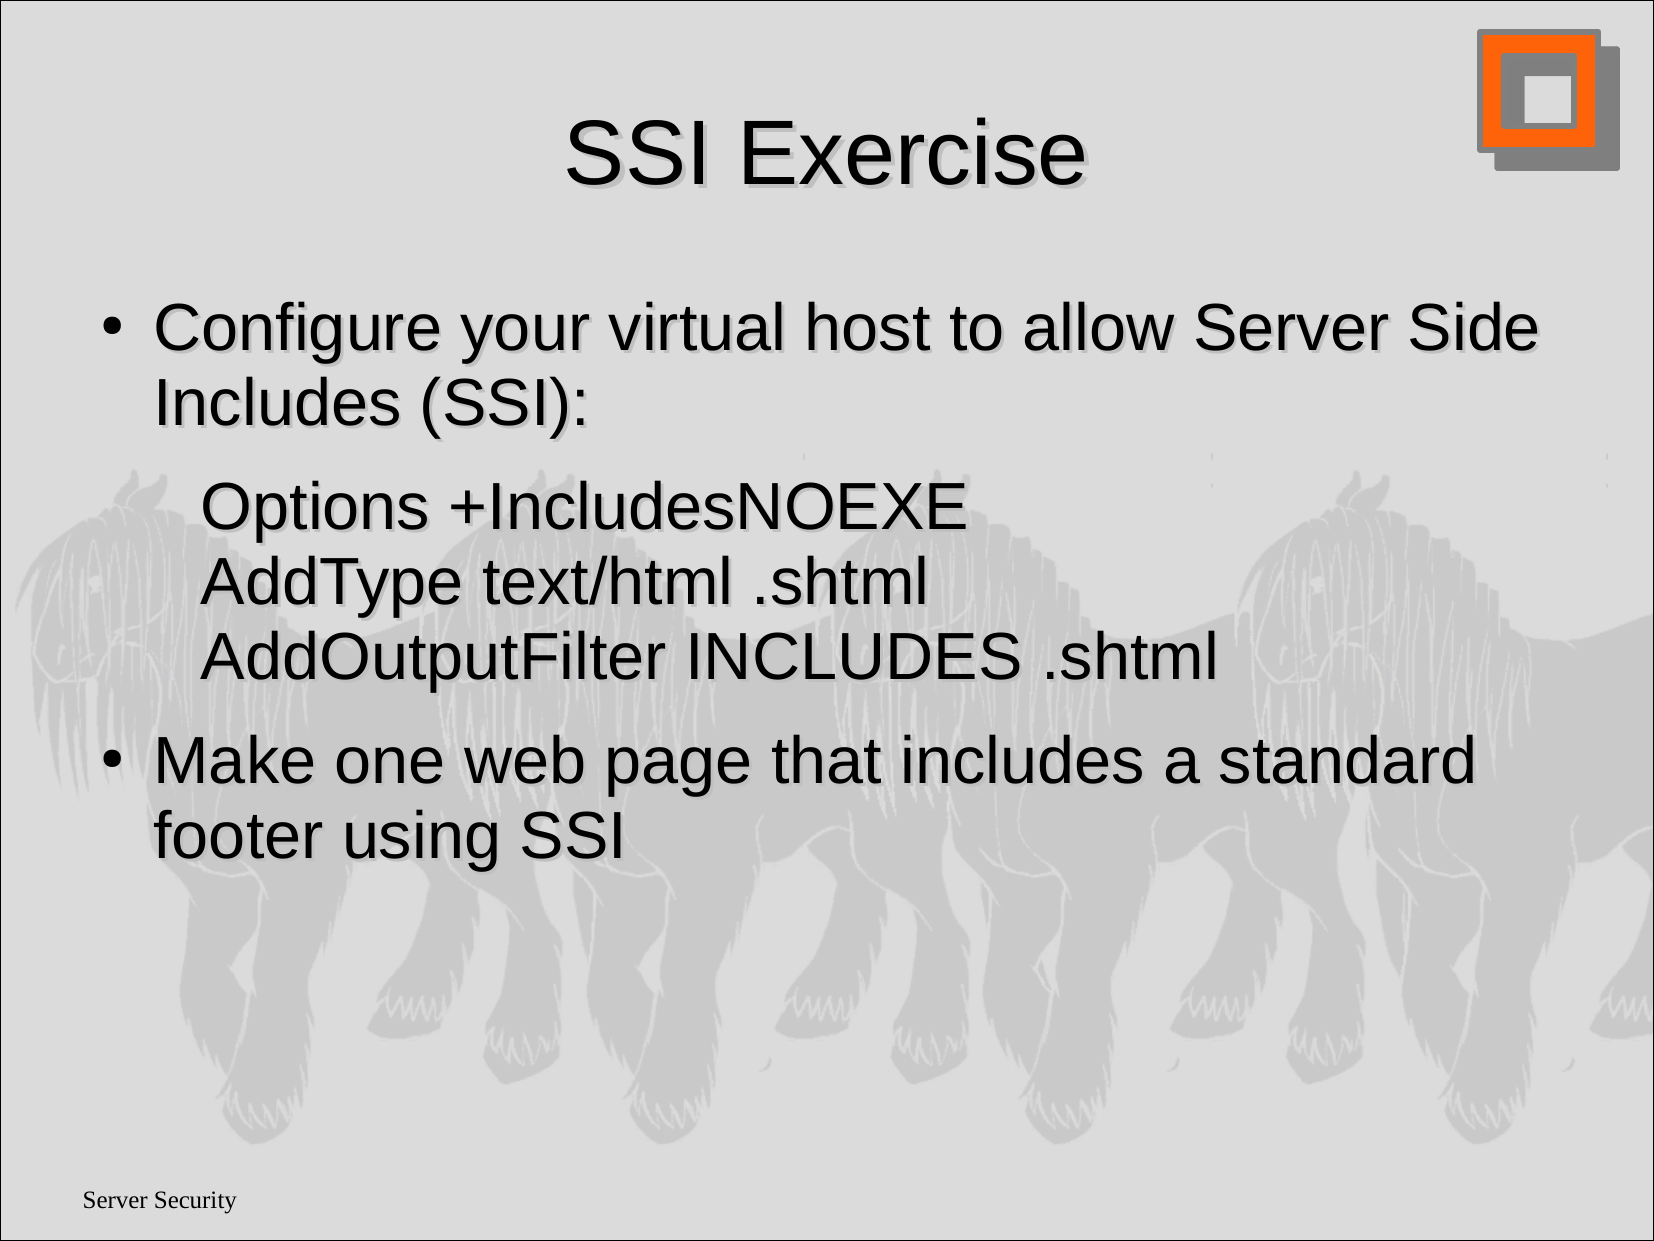

# SSI Exercise
Configure your virtual host to allow Server Side Includes (SSI):
Options +IncludesNOEXE
AddType text/html .shtml
AddOutputFilter INCLUDES .shtml
Make one web page that includes a standard footer using SSI